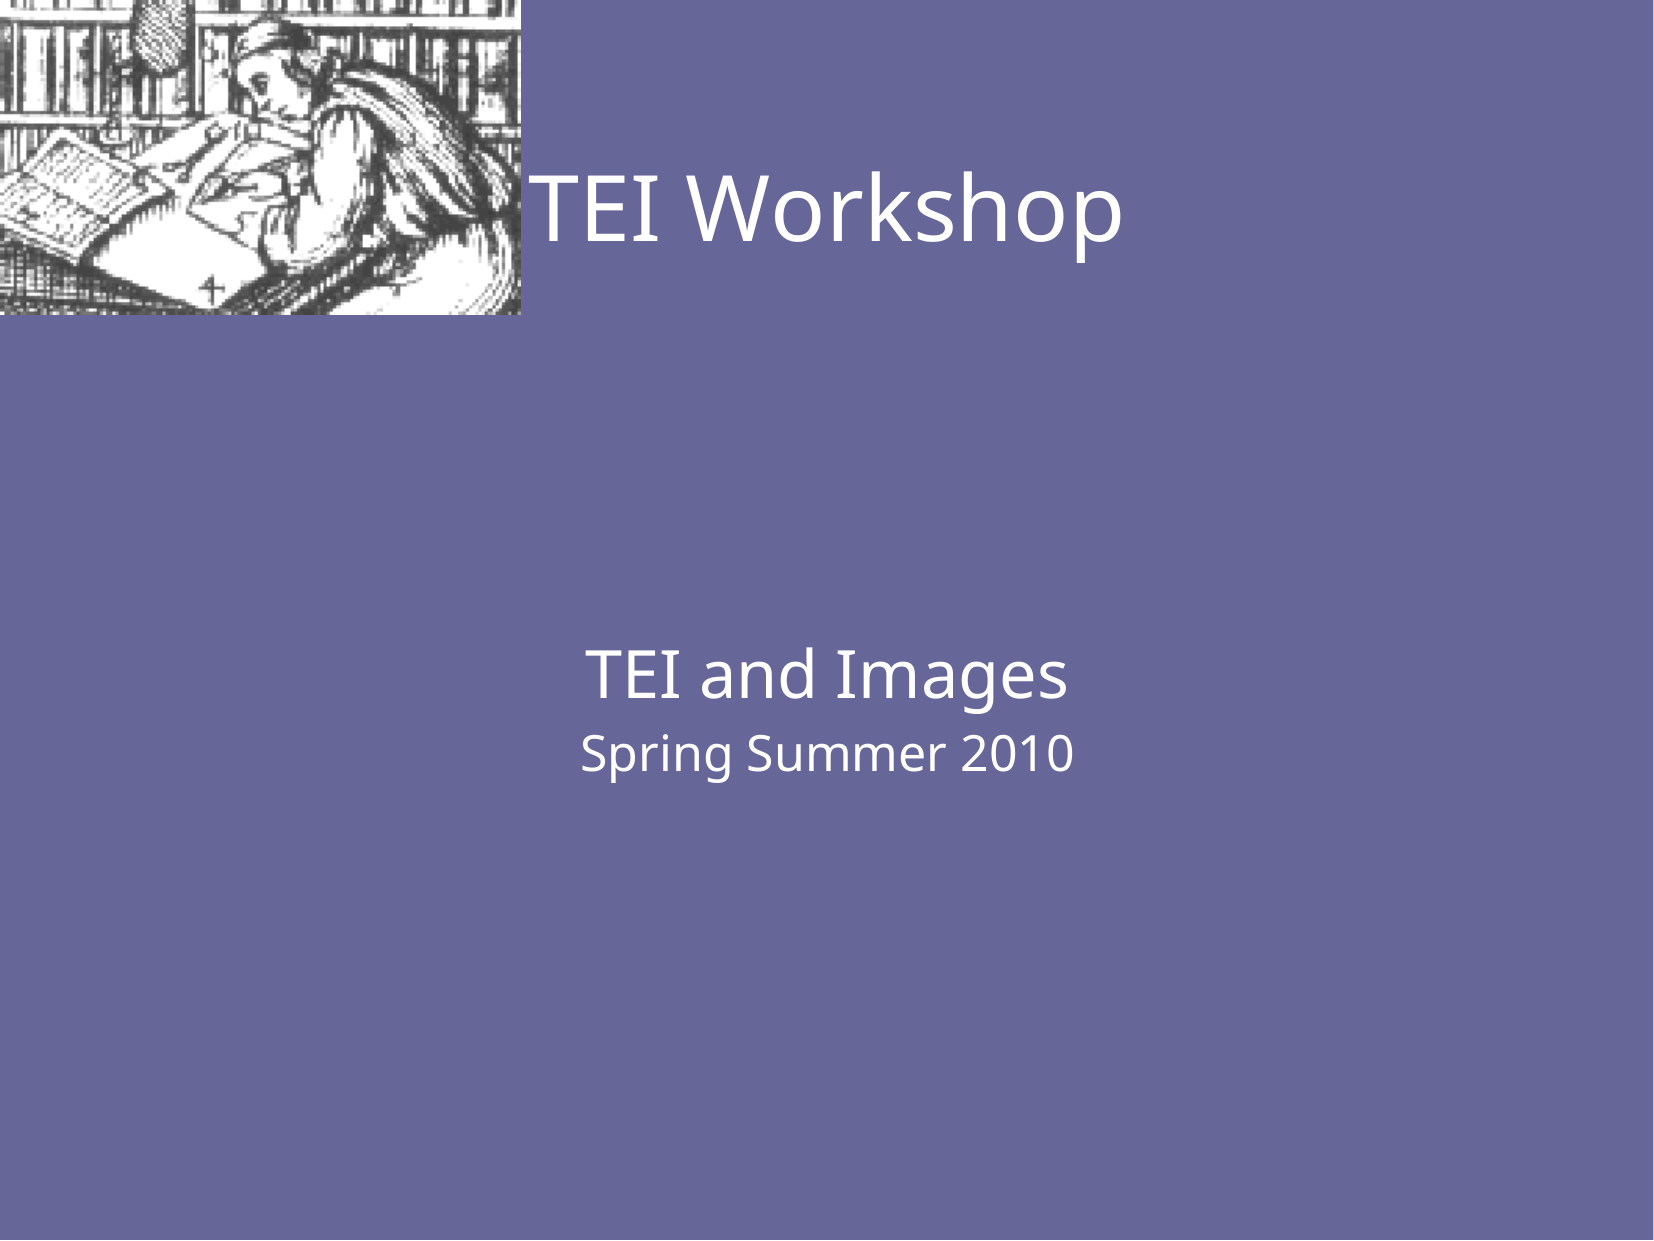

# TEI Workshop
TEI and Images
Spring Summer 2010